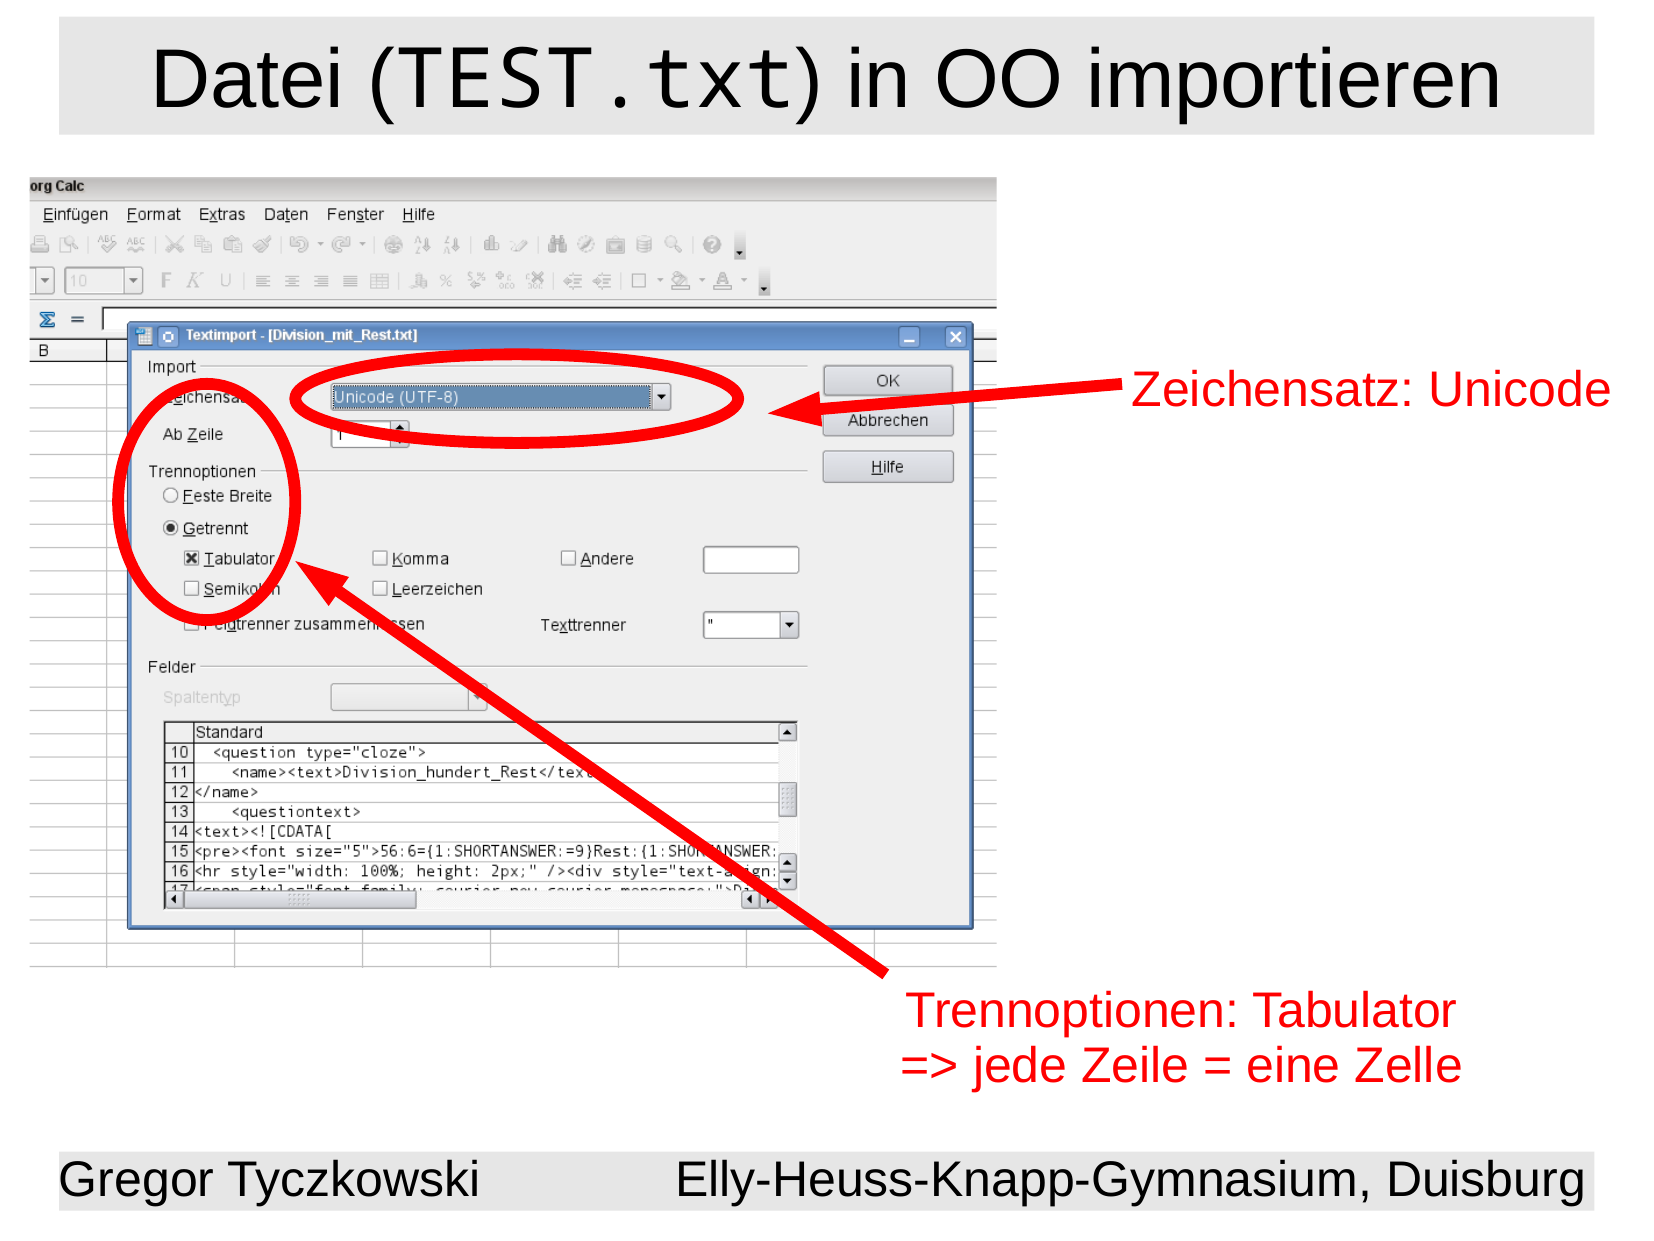

# Datei (TEST.txt) in OO importieren
Zeichensatz: Unicode
Trennoptionen: Tabulator
=> jede Zeile = eine Zelle
Gregor Tyczkowski Elly-Heuss-Knapp-Gymnasium, Duisburg